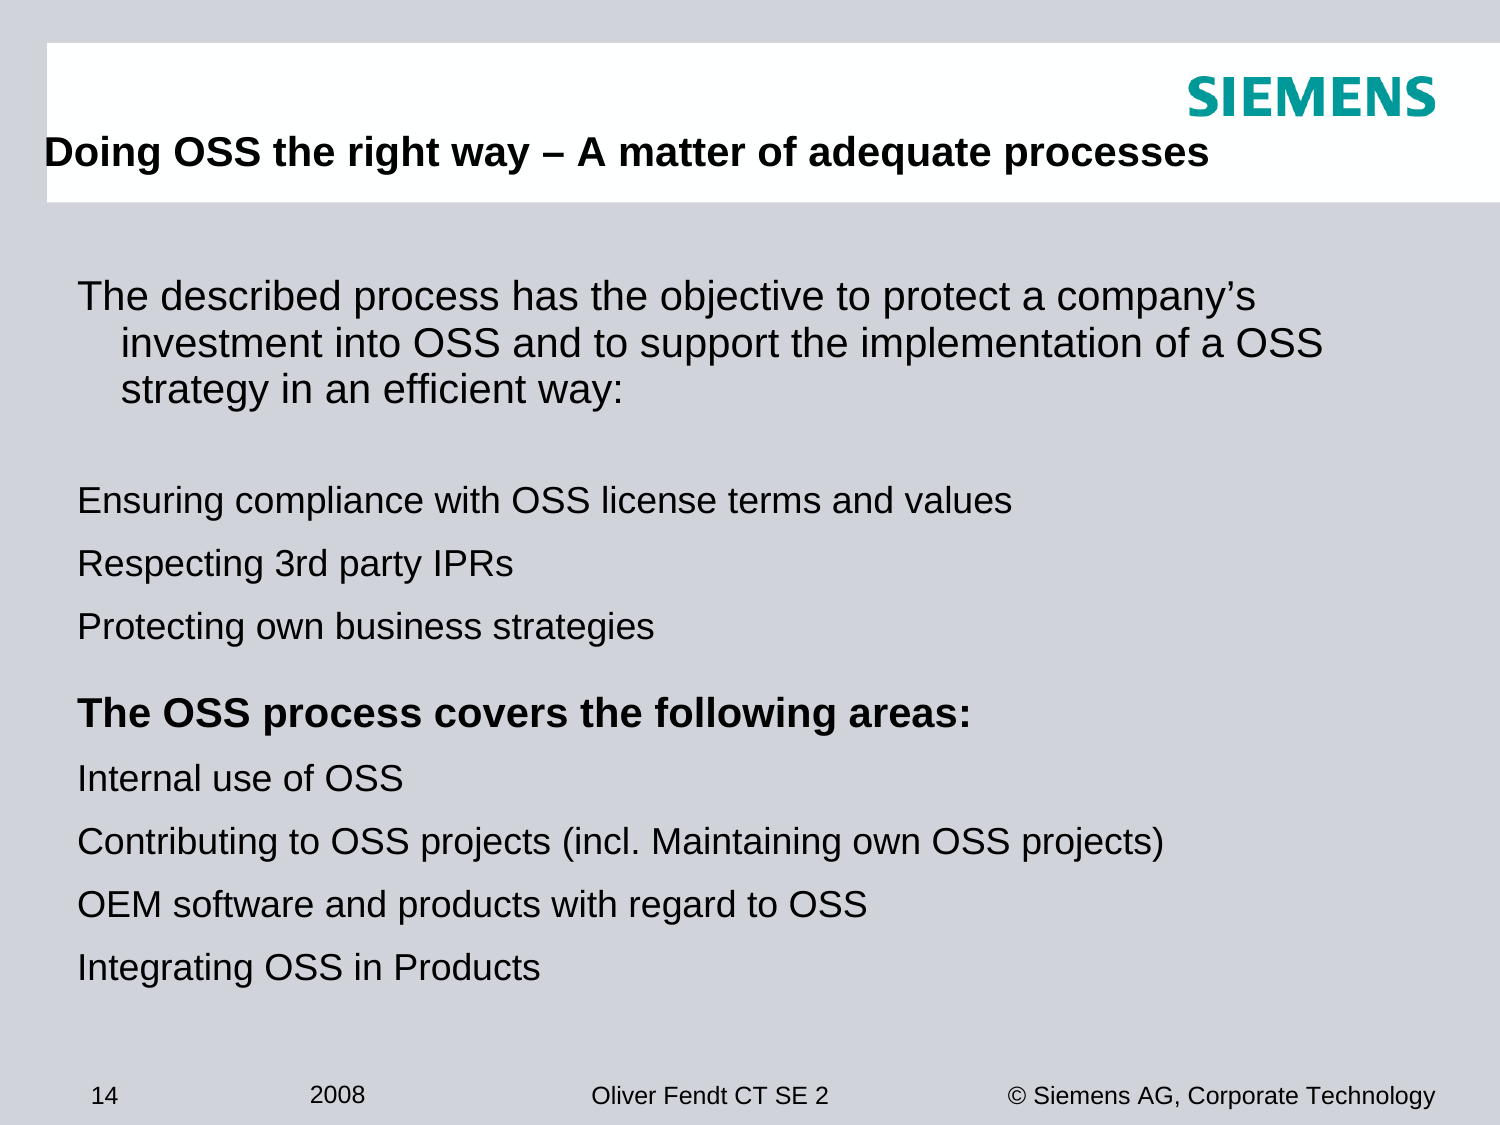

# Doing OSS the right way – A matter of adequate processes
The described process has the objective to protect a company’s investment into OSS and to support the implementation of a OSS strategy in an efficient way:
Ensuring compliance with OSS license terms and values
Respecting 3rd party IPRs
Protecting own business strategies
The OSS process covers the following areas:
Internal use of OSS
Contributing to OSS projects (incl. Maintaining own OSS projects)
OEM software and products with regard to OSS
Integrating OSS in Products